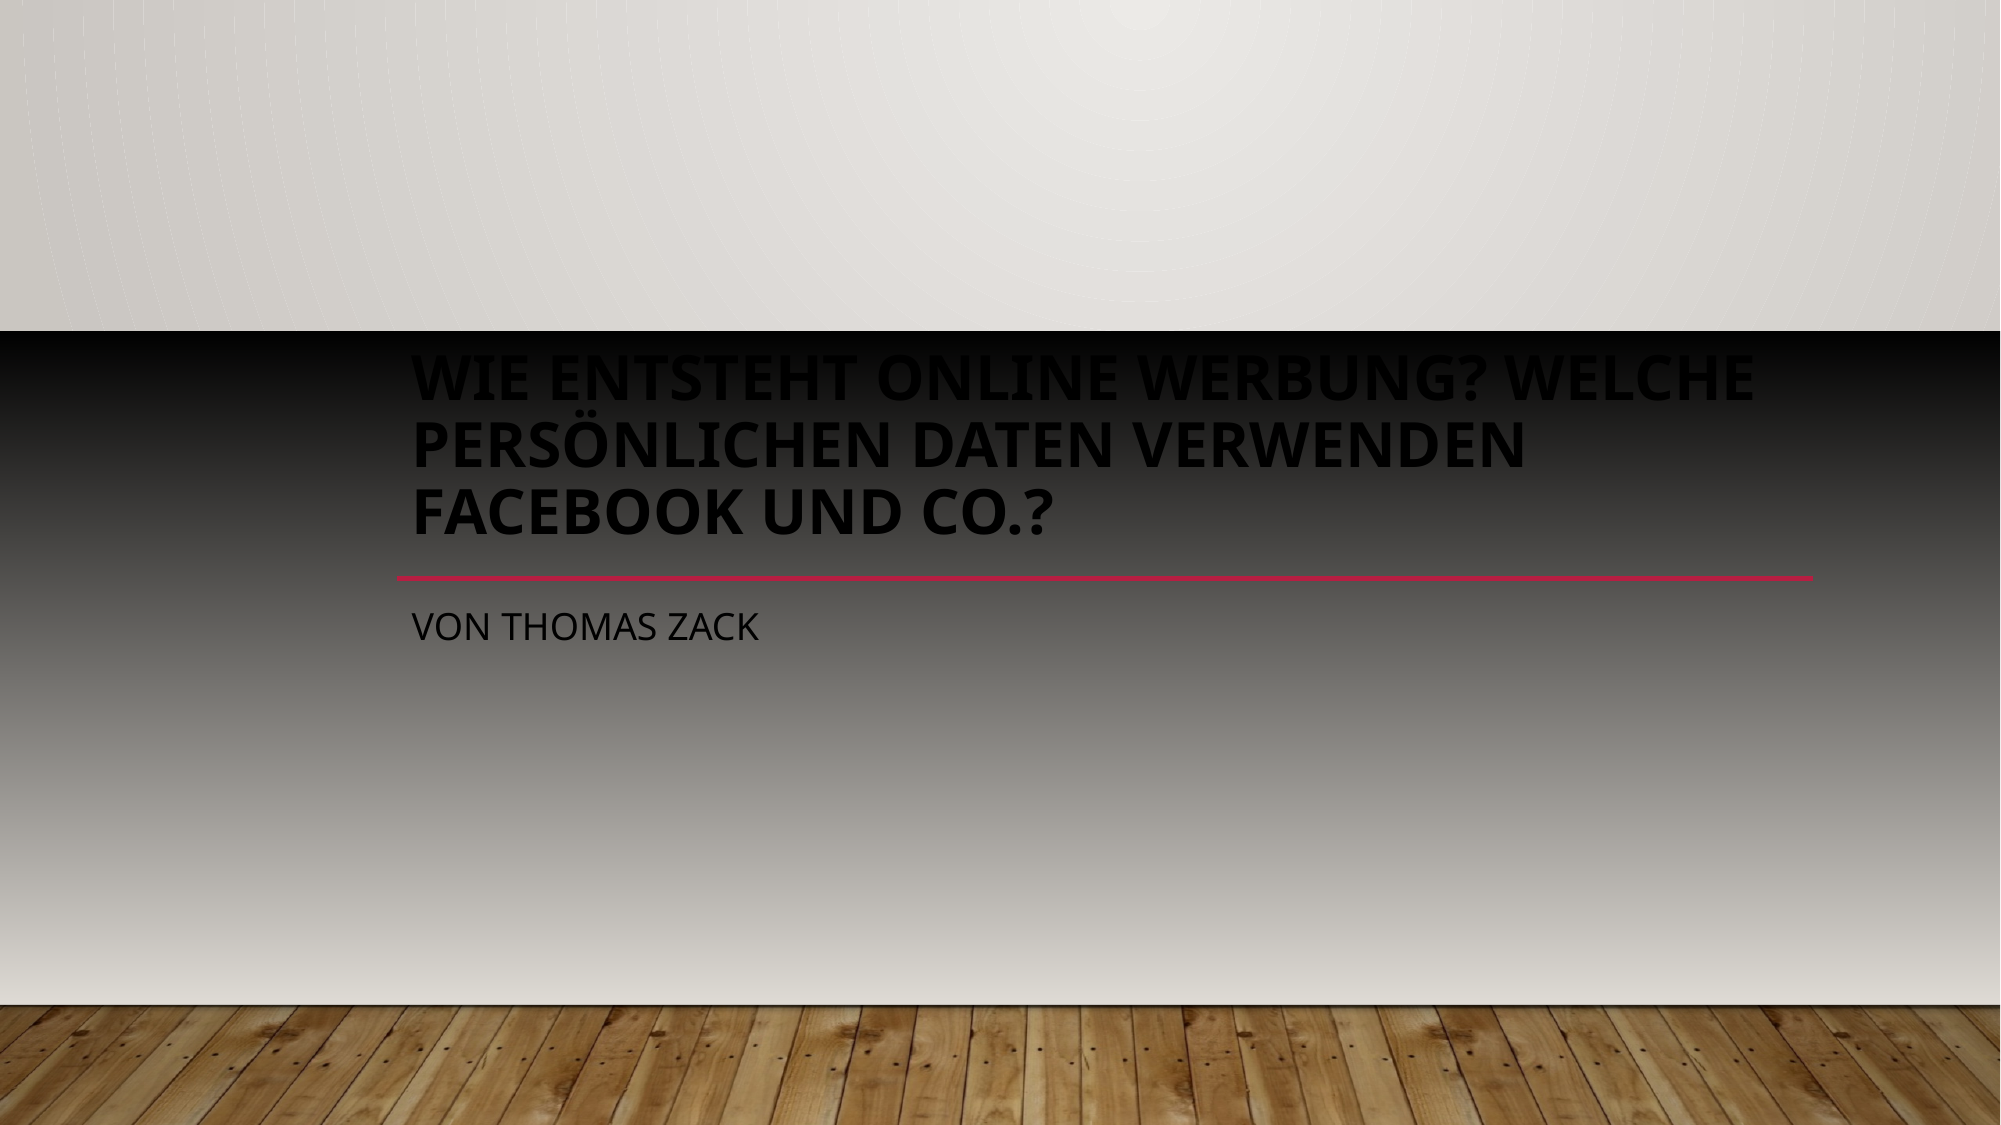

# Wie entsteht Online Werbung? Welche persönlichen Daten verwenden Facebook und Co.?
Von Thomas Zack